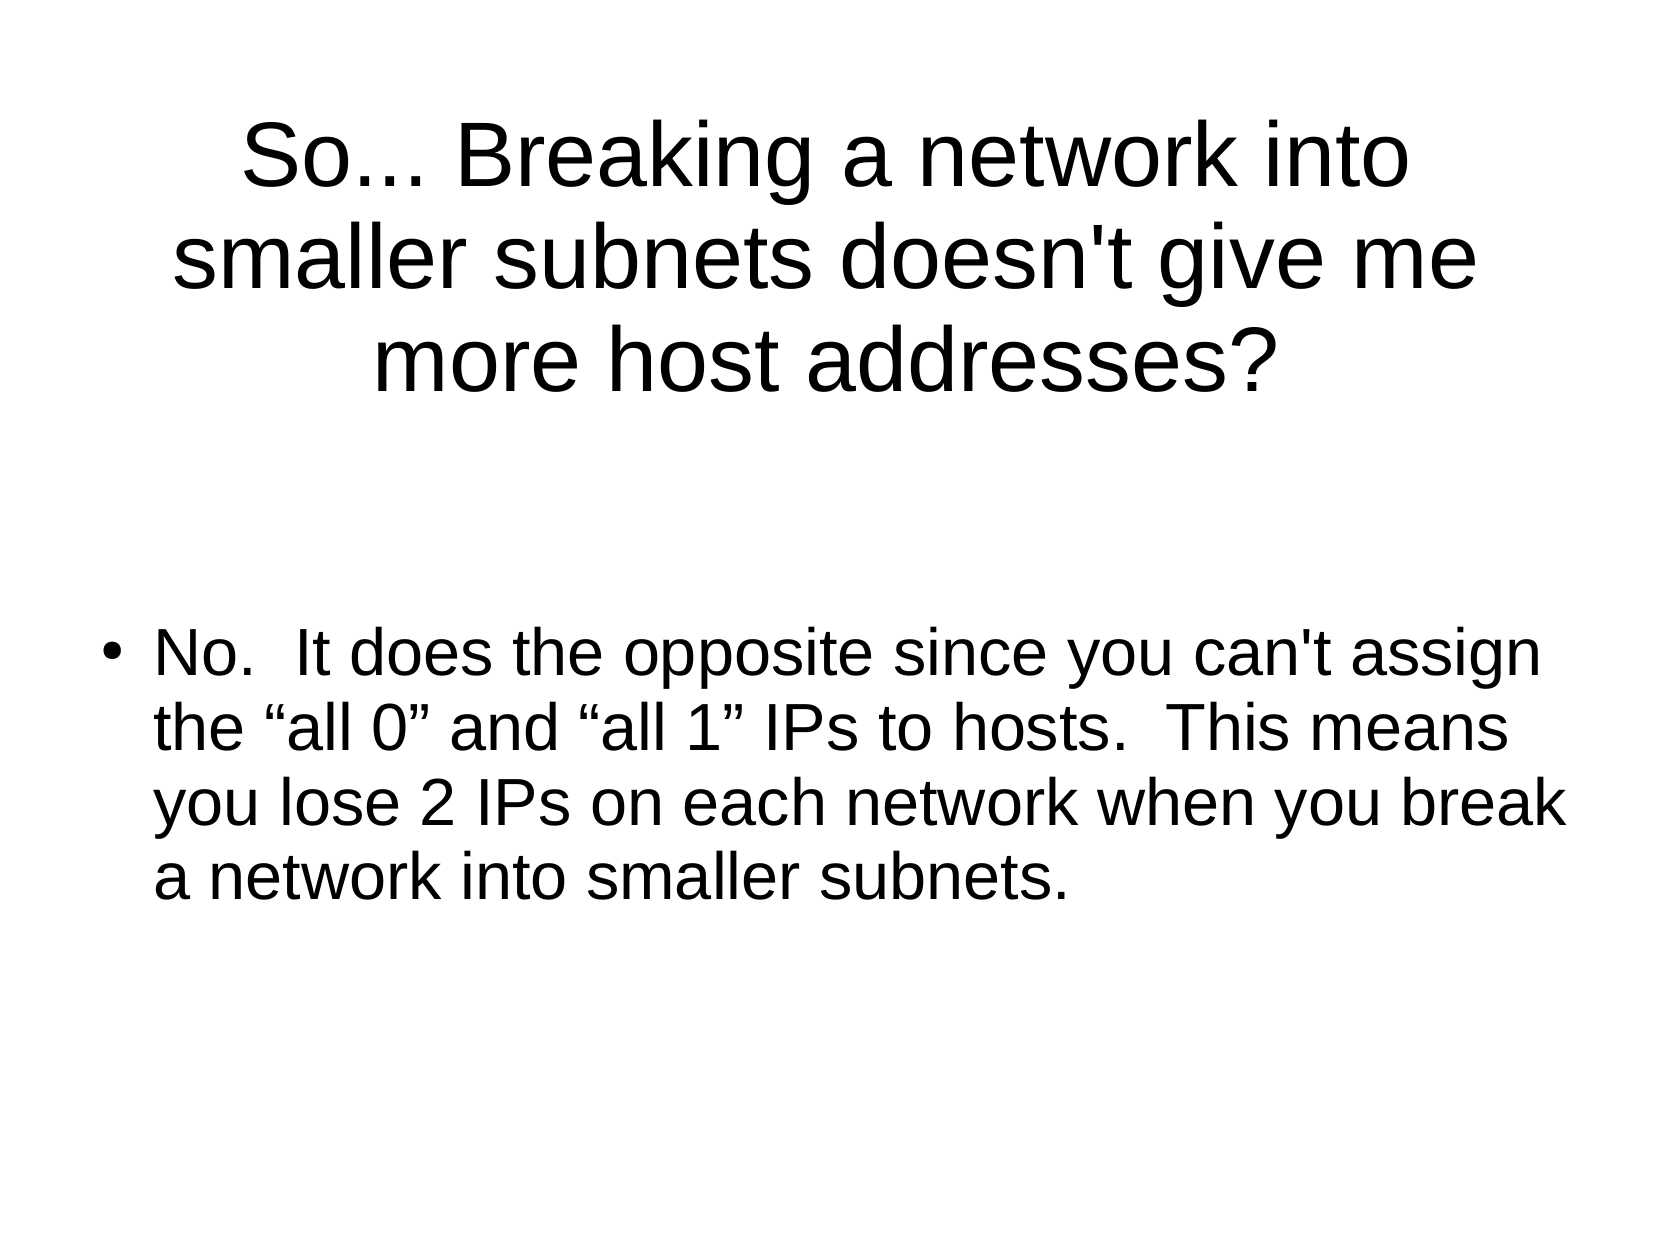

# So... Breaking a network into smaller subnets doesn't give me more host addresses?
No. It does the opposite since you can't assign the “all 0” and “all 1” IPs to hosts. This means you lose 2 IPs on each network when you break a network into smaller subnets.